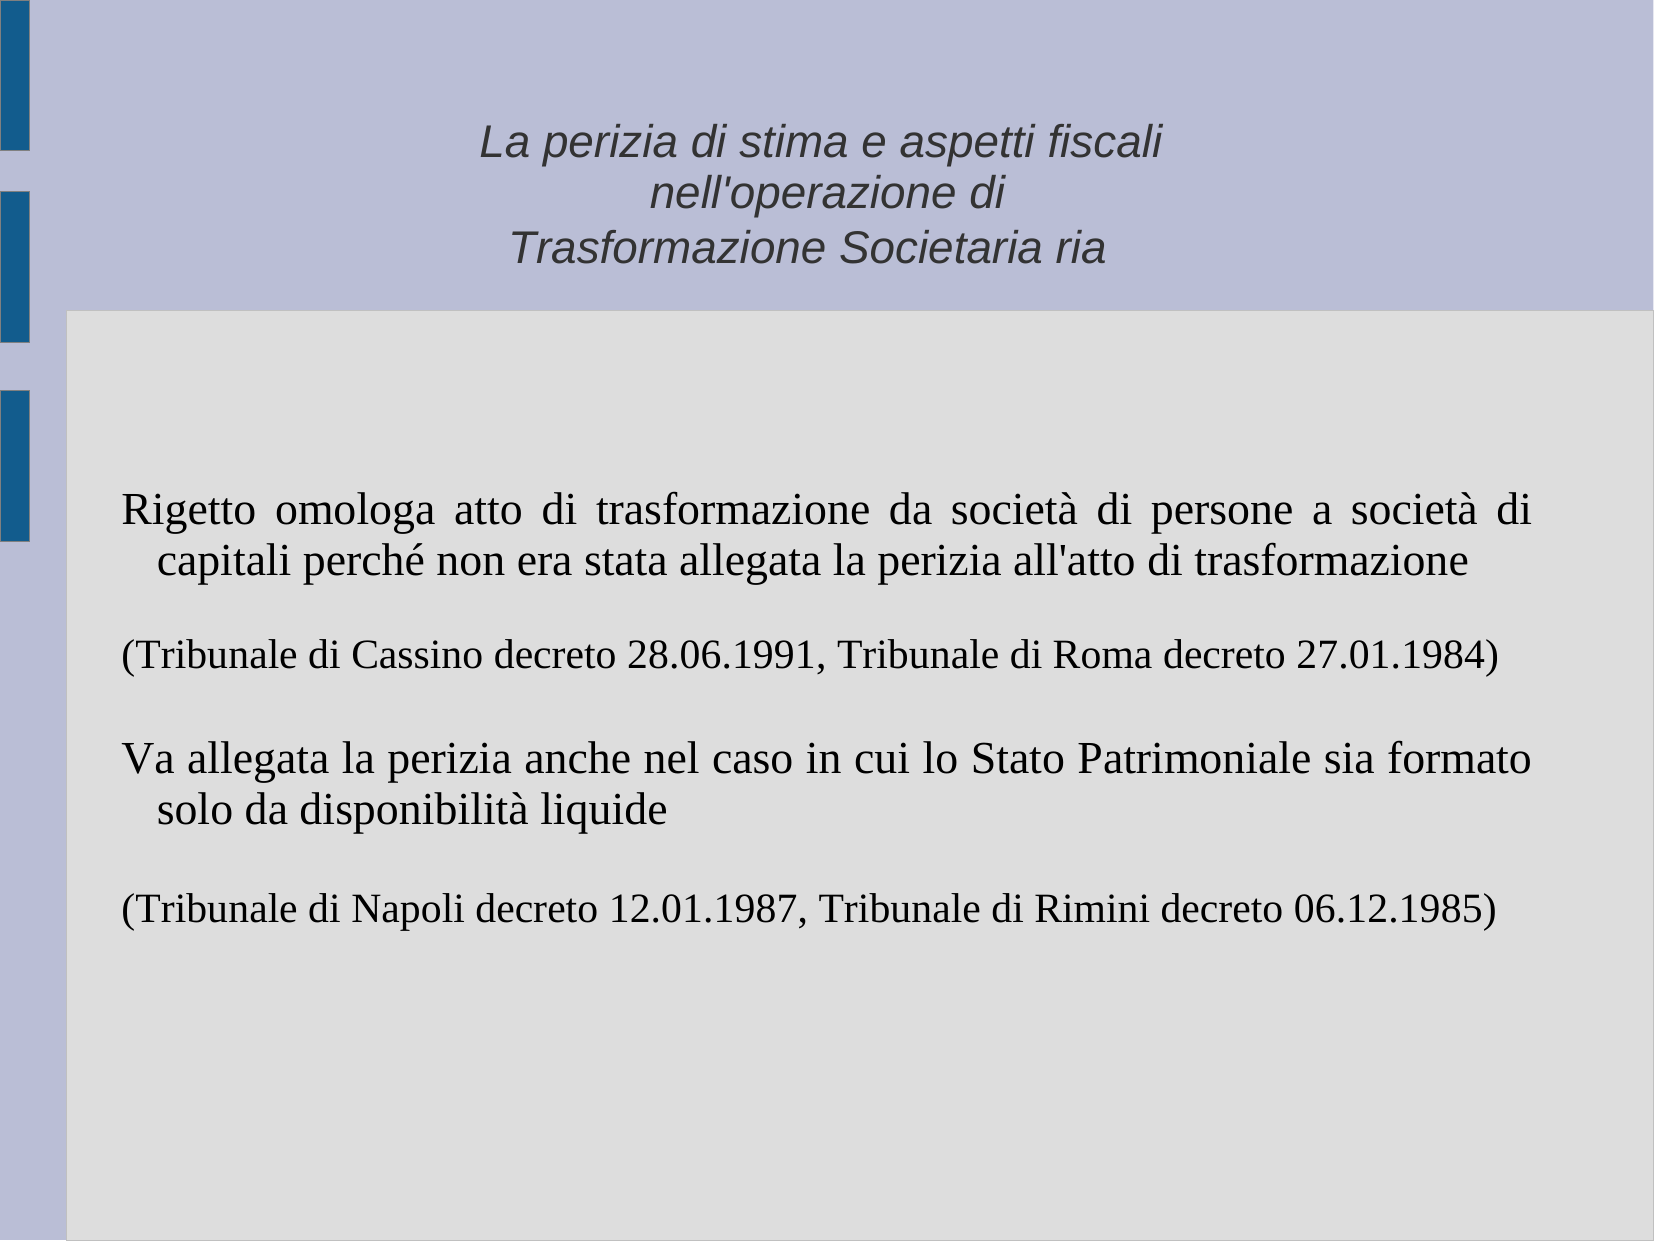

# La perizia di stima e aspetti fiscali nell'operazione di Trasformazione Societaria ria
Rigetto omologa atto di trasformazione da società di persone a società di capitali perché non era stata allegata la perizia all'atto di trasformazione
(Tribunale di Cassino decreto 28.06.1991, Tribunale di Roma decreto 27.01.1984)
Va allegata la perizia anche nel caso in cui lo Stato Patrimoniale sia formato solo da disponibilità liquide
(Tribunale di Napoli decreto 12.01.1987, Tribunale di Rimini decreto 06.12.1985)